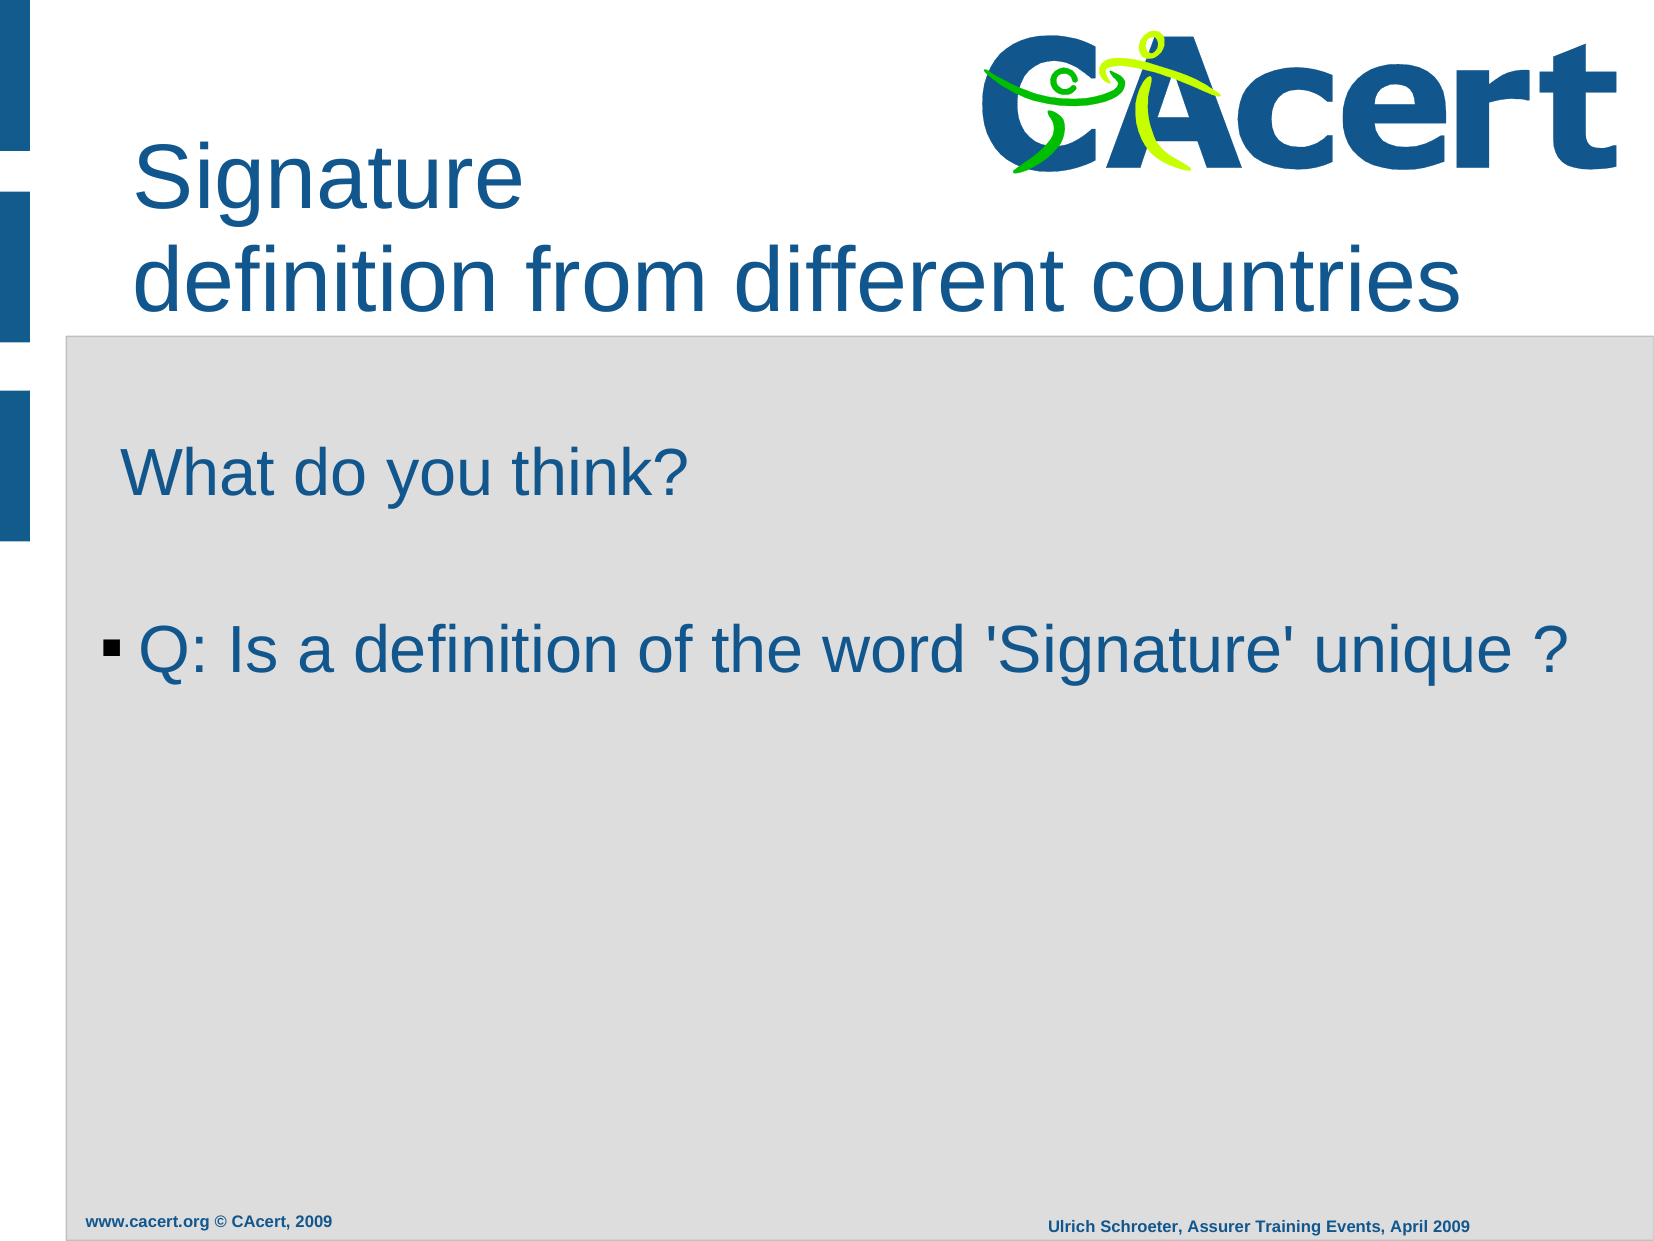

Signature
definition from different countries
What do you think?
 Q: Is a definition of the word 'Signature' unique ?